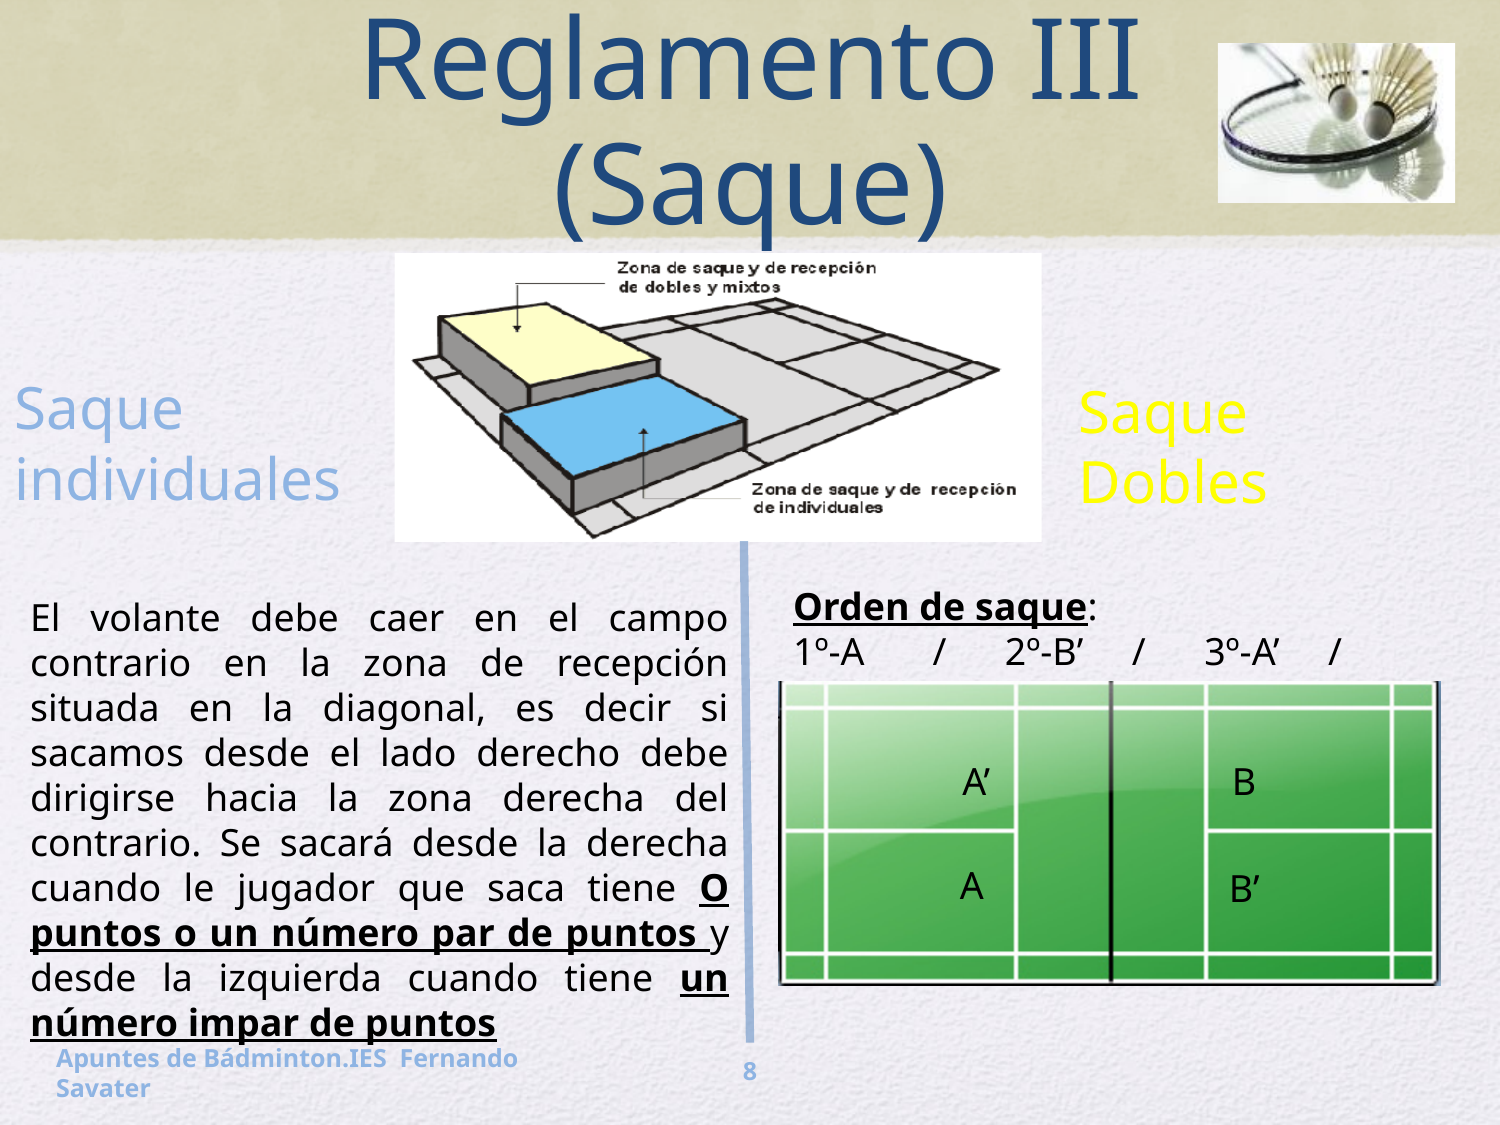

# Reglamento III (Saque)
Saque
individuales
Saque
Dobles
El volante debe caer en el campo contrario en la zona de recepción situada en la diagonal, es decir si sacamos desde el lado derecho debe dirigirse hacia la zona derecha del contrario. Se sacará desde la derecha cuando le jugador que saca tiene O puntos o un número par de puntos y desde la izquierda cuando tiene un número impar de puntos
Orden de saque:
1º-A / 2º-B’ / 3º-A’ / 4º-B’
A’
B
A
B’
Apuntes de Bádminton.IES Fernando Savater